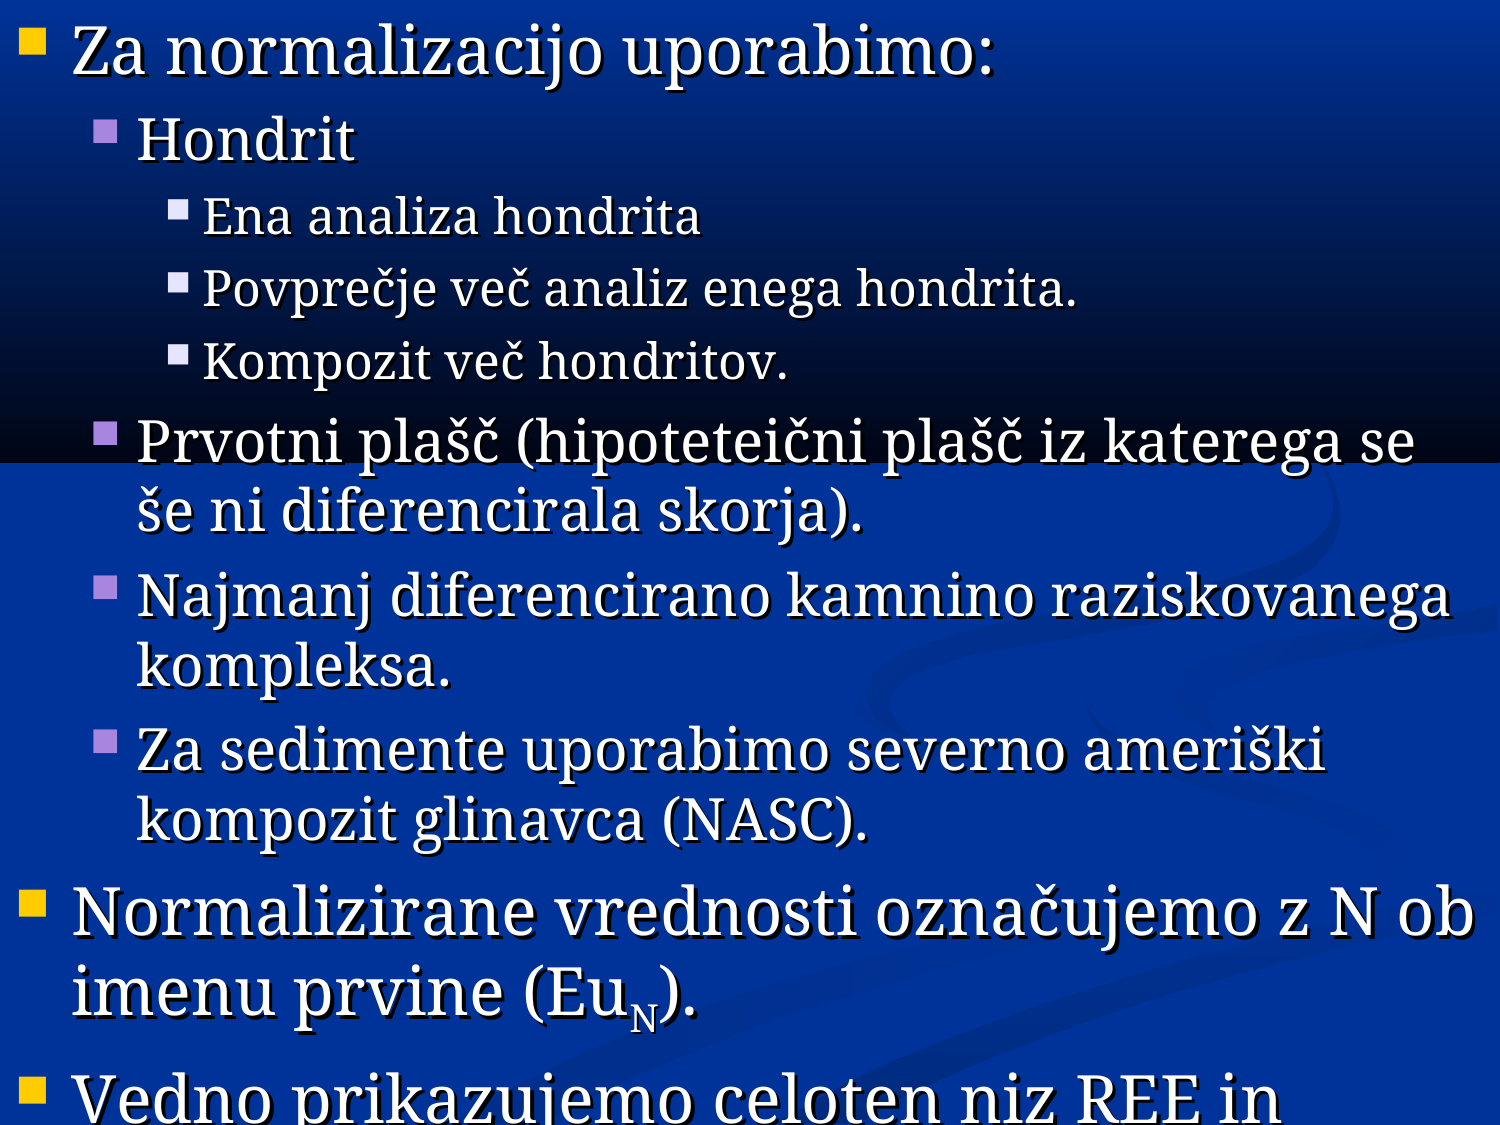

# Za normalizacijo uporabimo:
Hondrit
Ena analiza hondrita
Povprečje več analiz enega hondrita.
Kompozit več hondritov.
Prvotni plašč (hipoteteični plašč iz katerega se še ni diferencirala skorja).
Najmanj diferencirano kamnino raziskovanega kompleksa.
Za sedimente uporabimo severno ameriški kompozit glinavca (NASC).
Normalizirane vrednosti označujemo z N ob imenu prvine (EuN).
Vedno prikazujemo celoten niz REE in navedemo, katero normalizacijo smo uporabili.